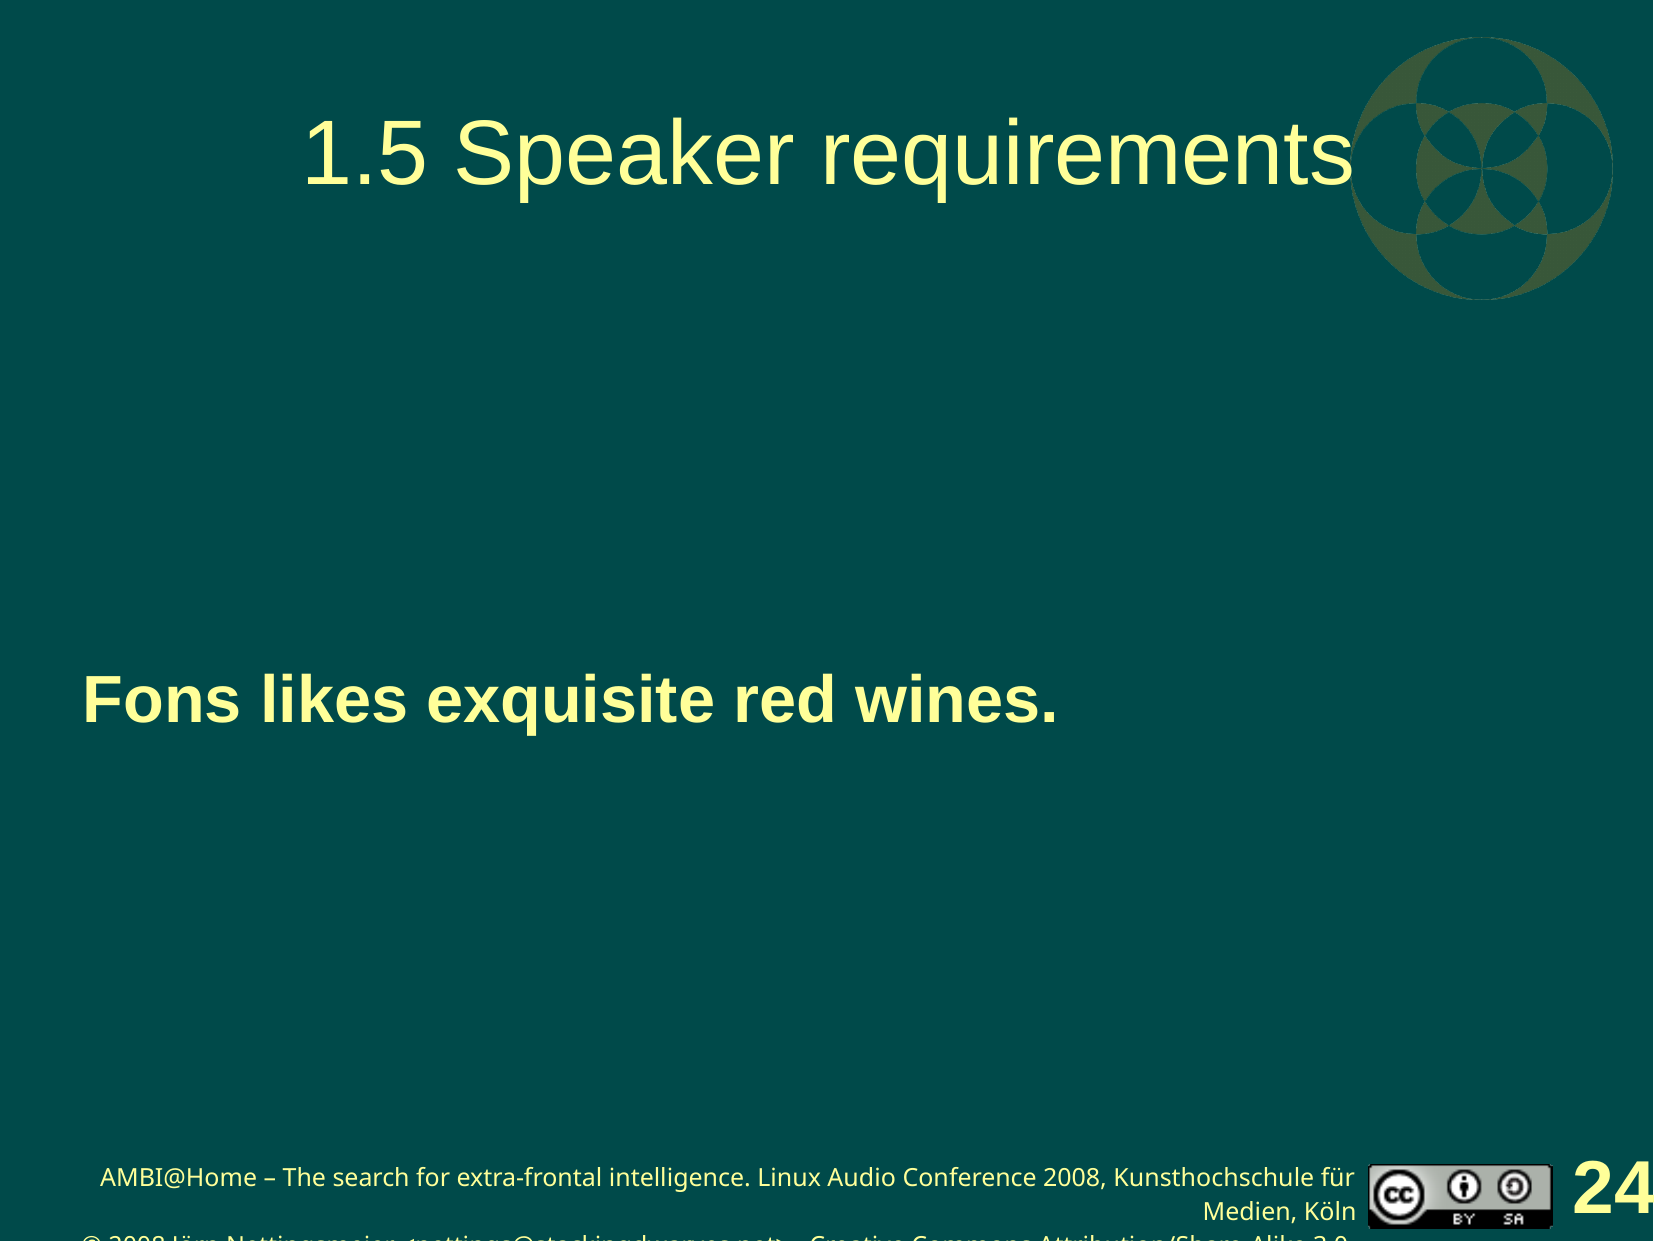

# 1.5 Speaker requirements
Fons likes exquisite red wines.